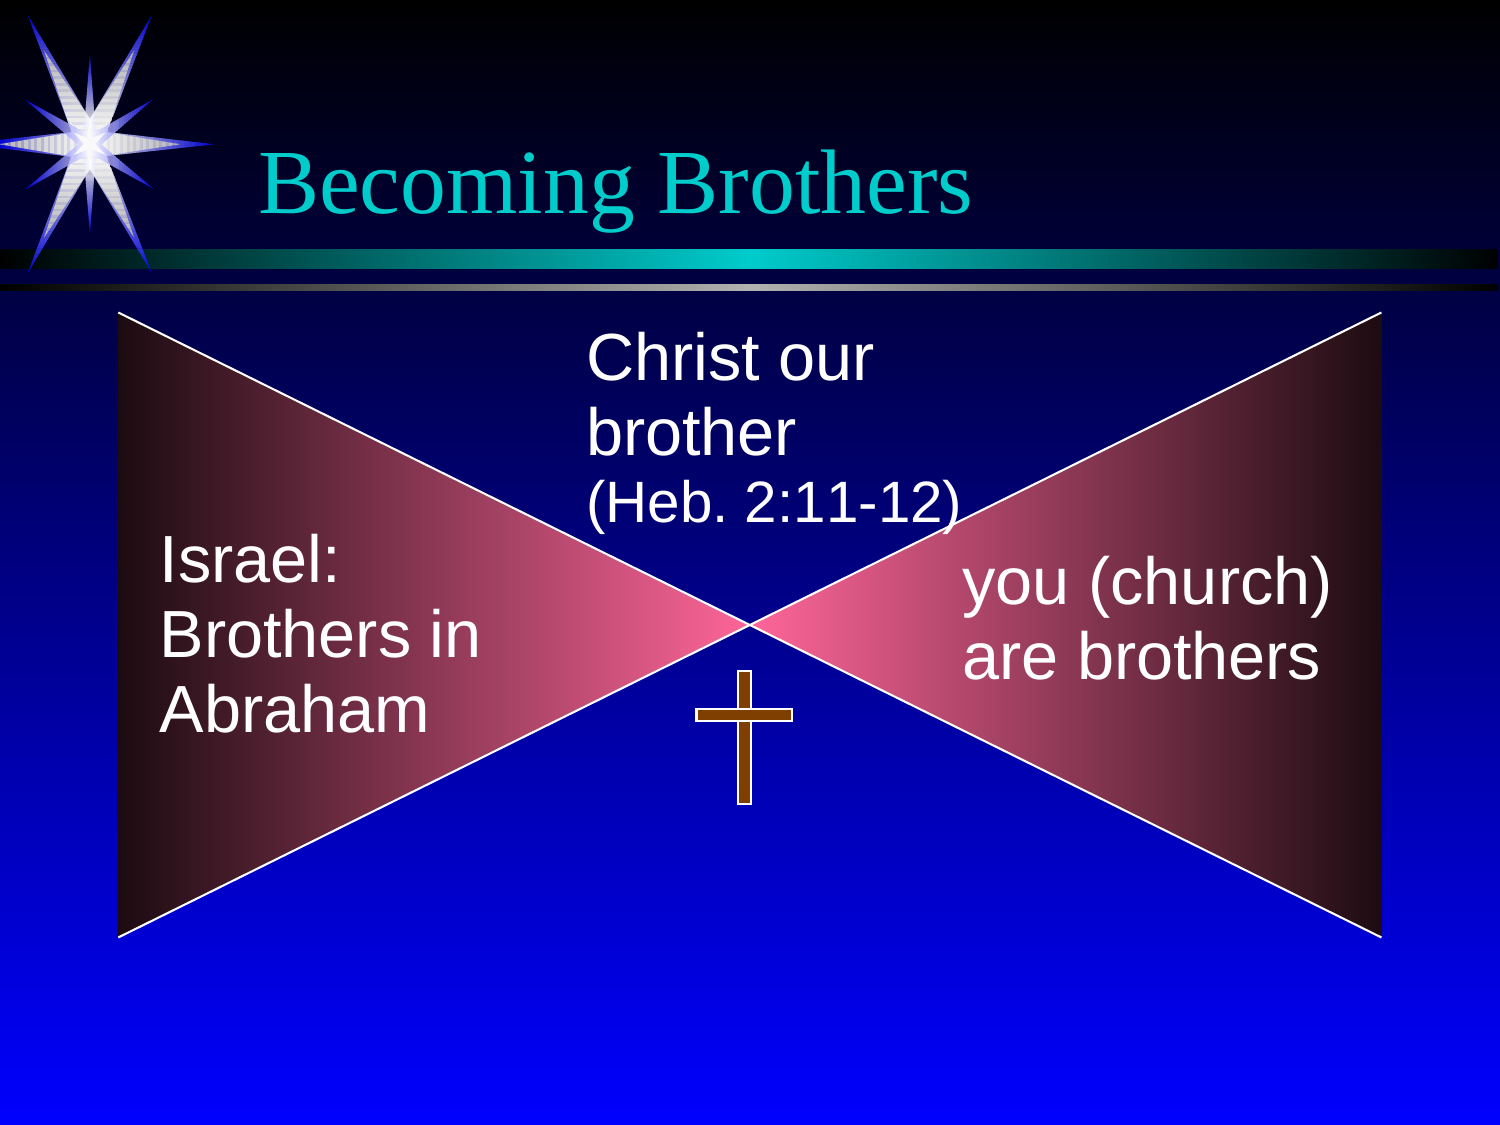

# Becoming Brothers
Christ our brother
(Heb. 2:11-12)
Israel:
Brothers in Abraham
you (church) are brothers